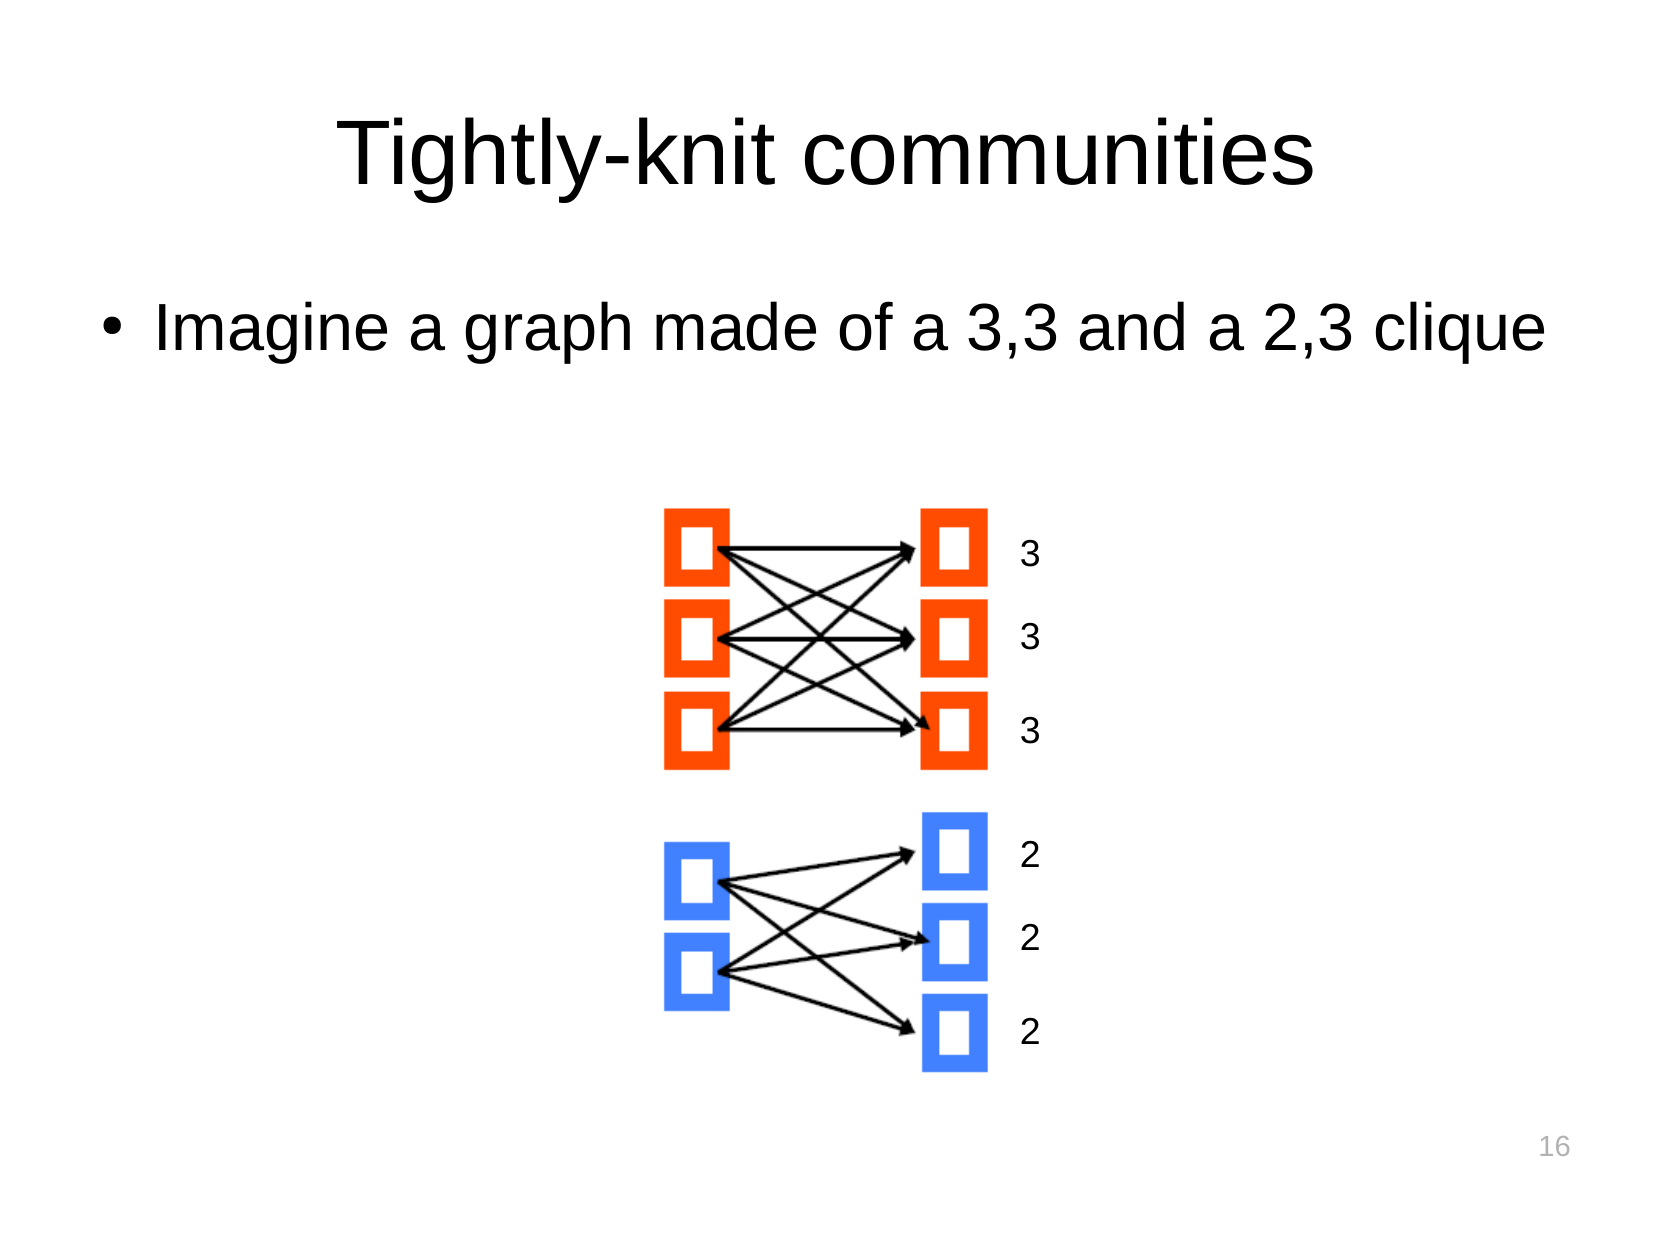

# Tightly-knit communities
Imagine a graph made of a 3,3 and a 2,3 clique
3
3
3
2
2
2
16